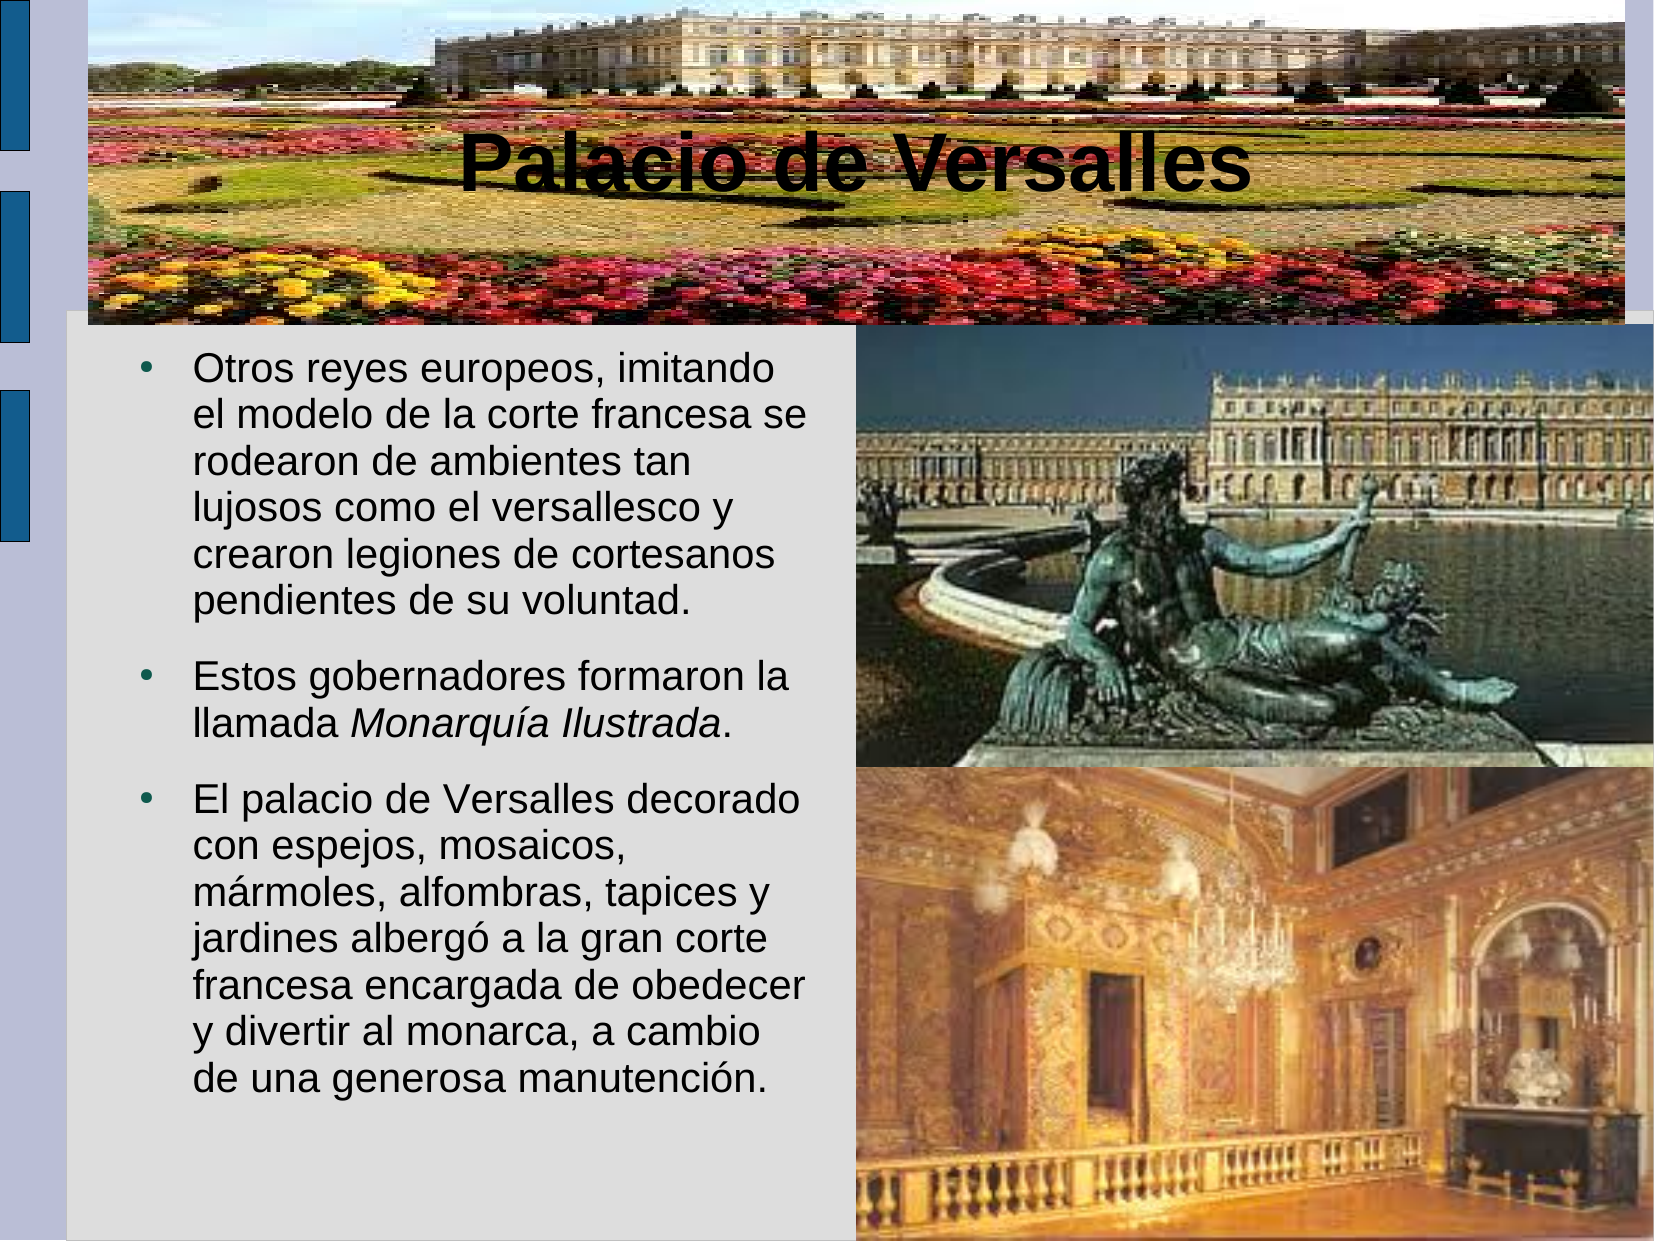

Palacio de Versalles
#
Otros reyes europeos, imitando el modelo de la corte francesa se rodearon de ambientes tan lujosos como el versallesco y crearon legiones de cortesanos pendientes de su voluntad.
Estos gobernadores formaron la llamada Monarquía Ilustrada.
El palacio de Versalles decorado con espejos, mosaicos, mármoles, alfombras, tapices y jardines albergó a la gran corte francesa encargada de obedecer y divertir al monarca, a cambio de una generosa manutención.